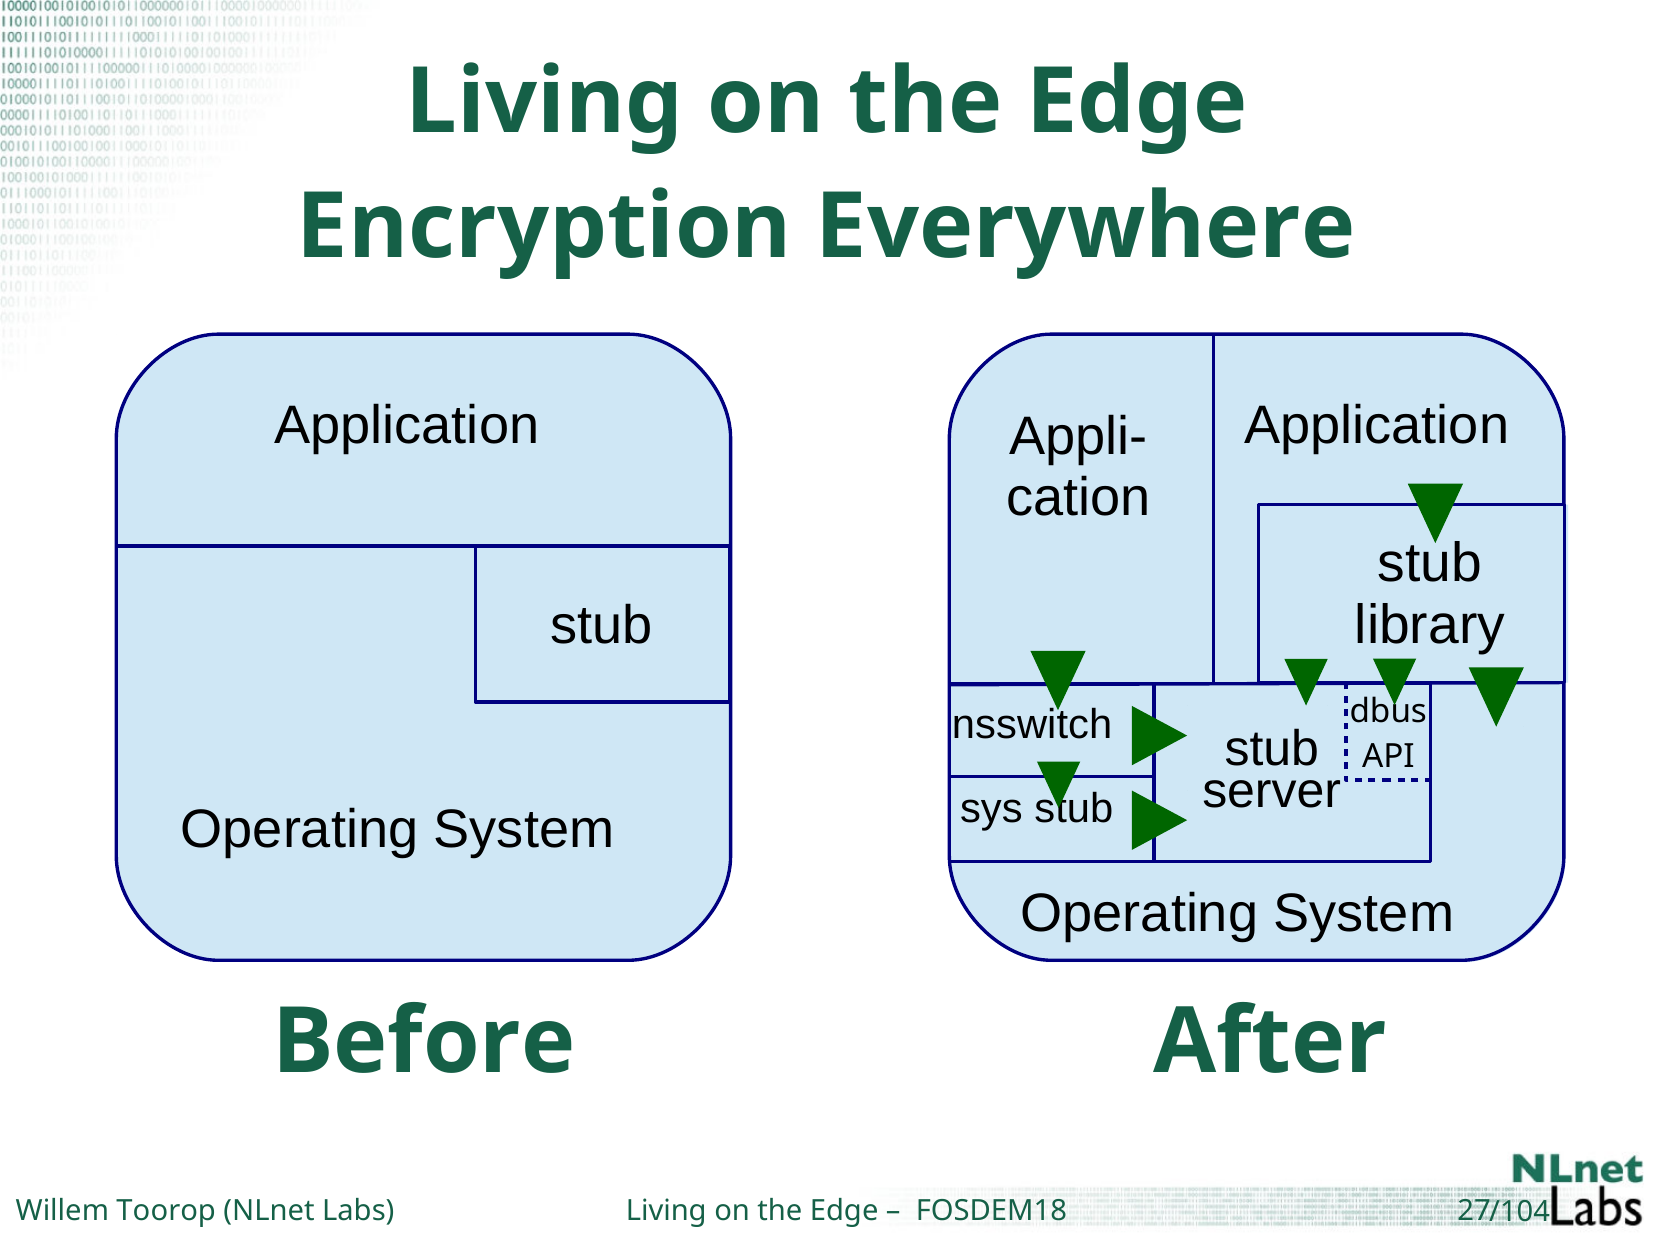

# Living on the Edge Encryption Everywhere
Application
Application
Appli-
cation
stub
library
stub
dbus
API
nsswitch
stub
server
sys stub
Operating System
Operating System
Before
After